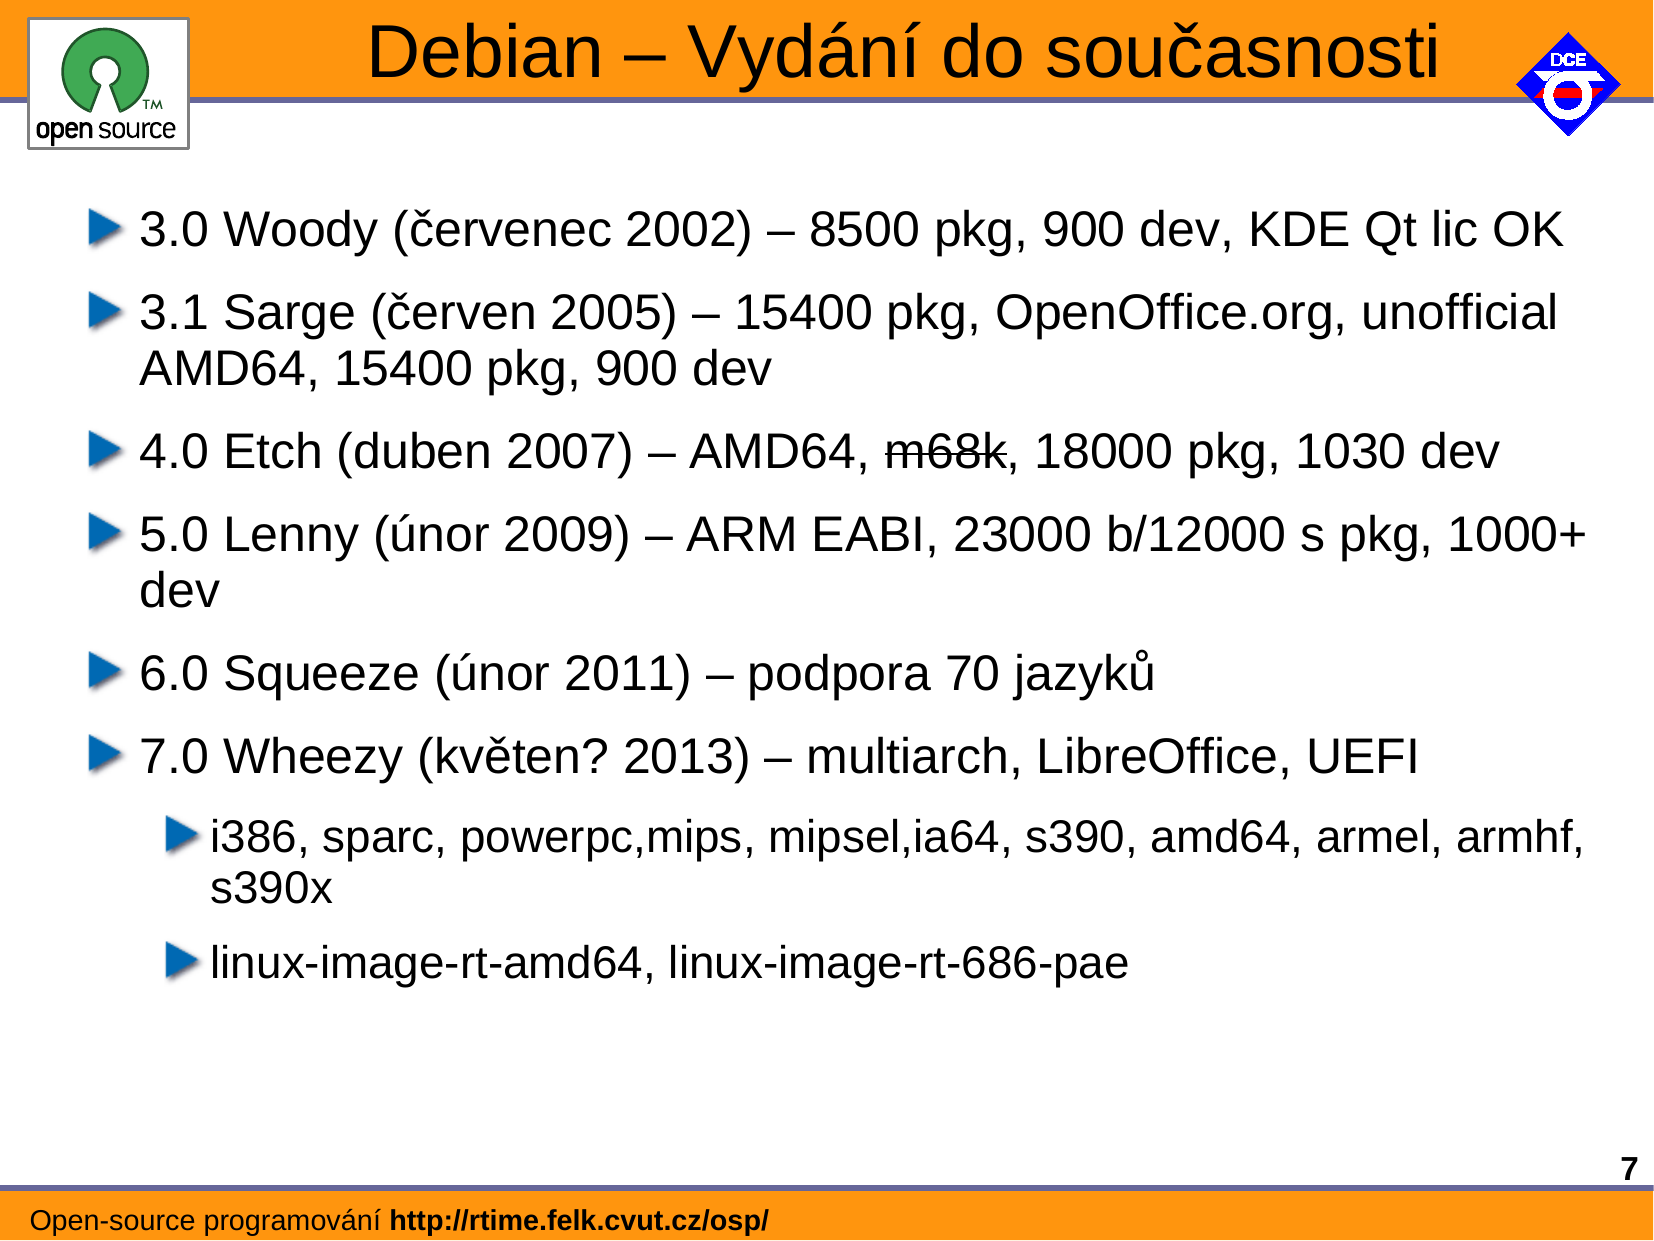

# Debian – Vydání do současnosti
3.0 Woody (červenec 2002) – 8500 pkg, 900 dev, KDE Qt lic OK
3.1 Sarge (červen 2005) – 15400 pkg, OpenOffice.org, unofficial AMD64, 15400 pkg, 900 dev
4.0 Etch (duben 2007) – AMD64, m68k, 18000 pkg, 1030 dev
5.0 Lenny (únor 2009) – ARM EABI, 23000 b/12000 s pkg, 1000+ dev
6.0 Squeeze (únor 2011) – podpora 70 jazyků
7.0 Wheezy (květen? 2013) – multiarch, LibreOffice, UEFI
i386, sparc, powerpc,mips, mipsel,ia64, s390, amd64, armel, armhf, s390x
linux-image-rt-amd64, linux-image-rt-686-pae